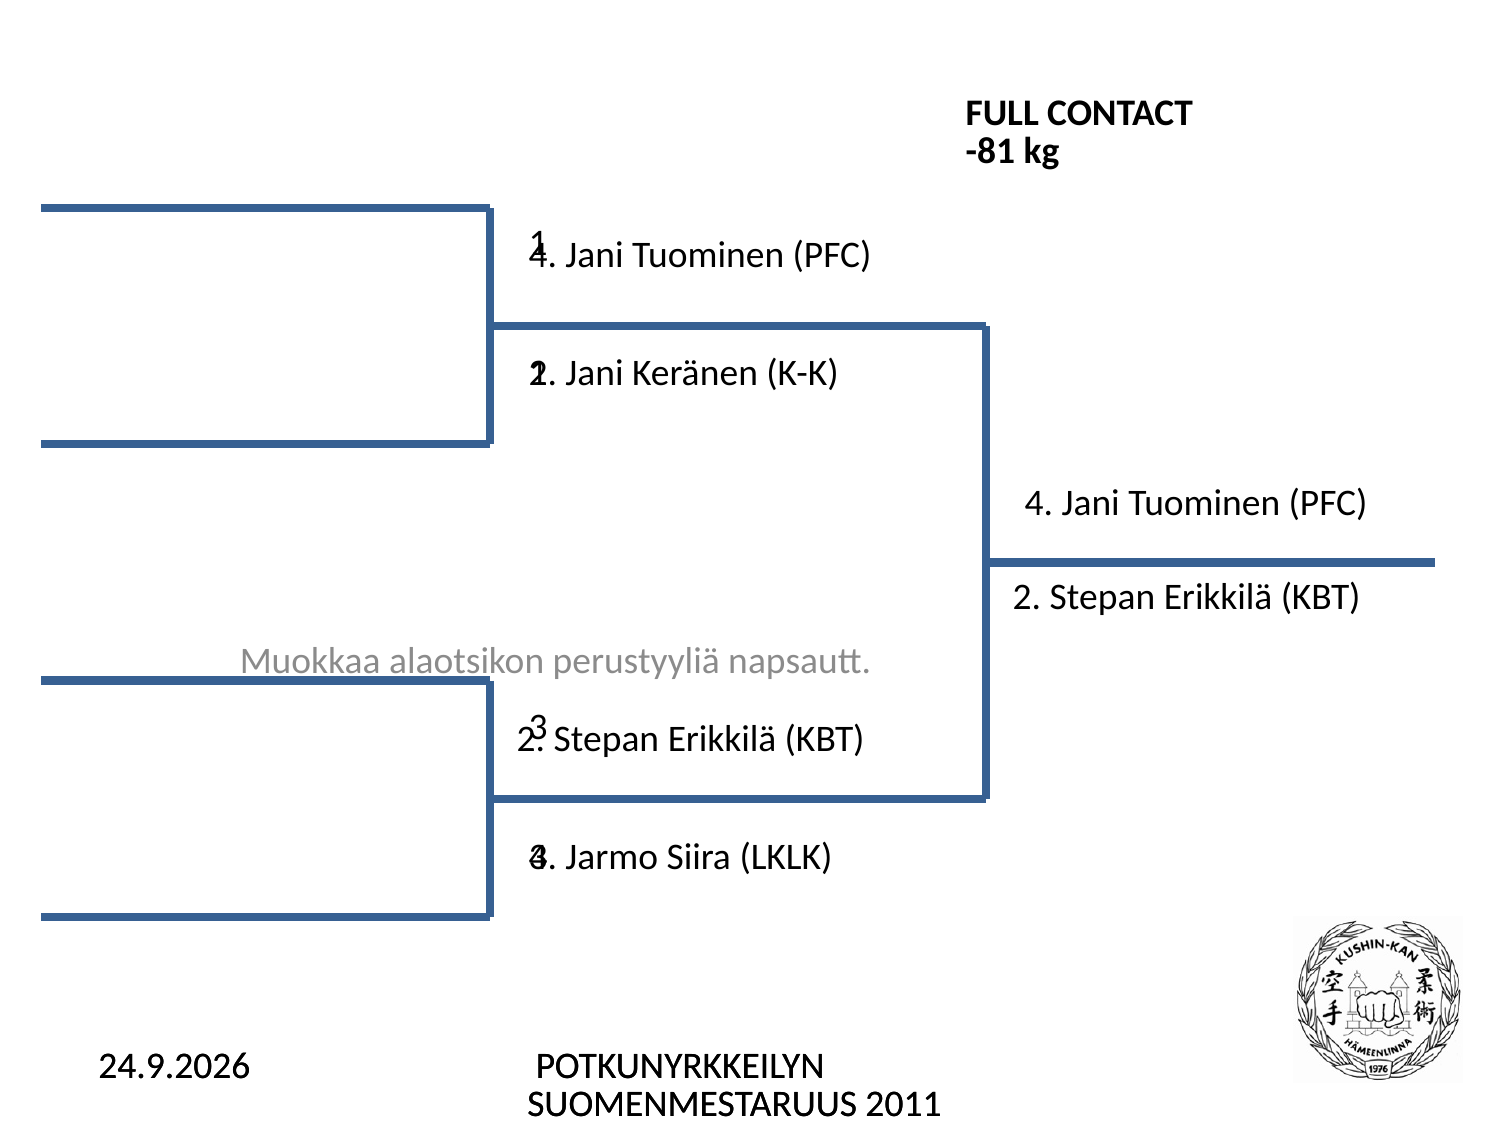

FULL CONTACT
-81 kg
1
4. Jani Tuominen (PFC)
1. Jani Keränen (K-K)
2
4. Jani Tuominen (PFC)
2. Stepan Erikkilä (KBT)
3
2. Stepan Erikkilä (KBT)
3. Jarmo Siira (LKLK)
4
<footer>POTKUNYRKKEILYN SUOMENMESTARUUS 2011